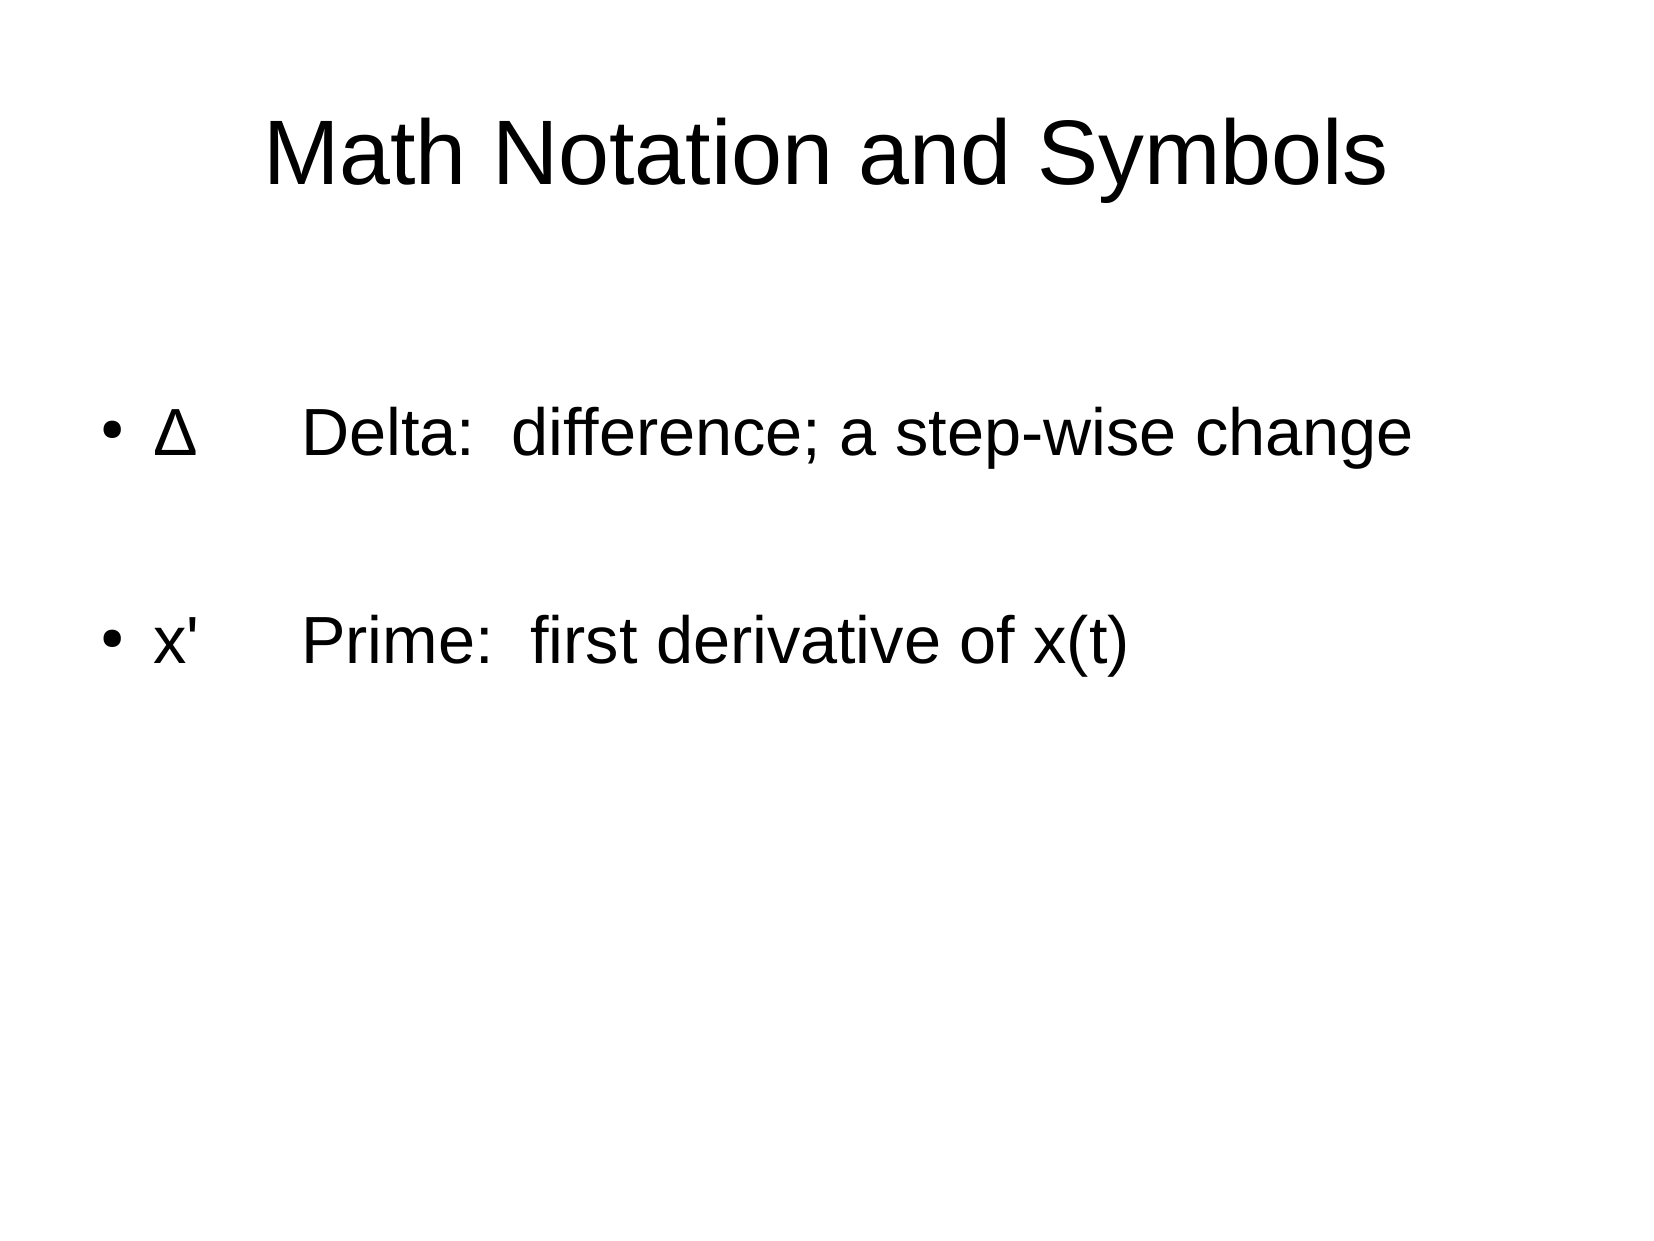

# Math Notation and Symbols
Δ		Delta: difference; a step-wise change
x'		Prime: first derivative of x(t)